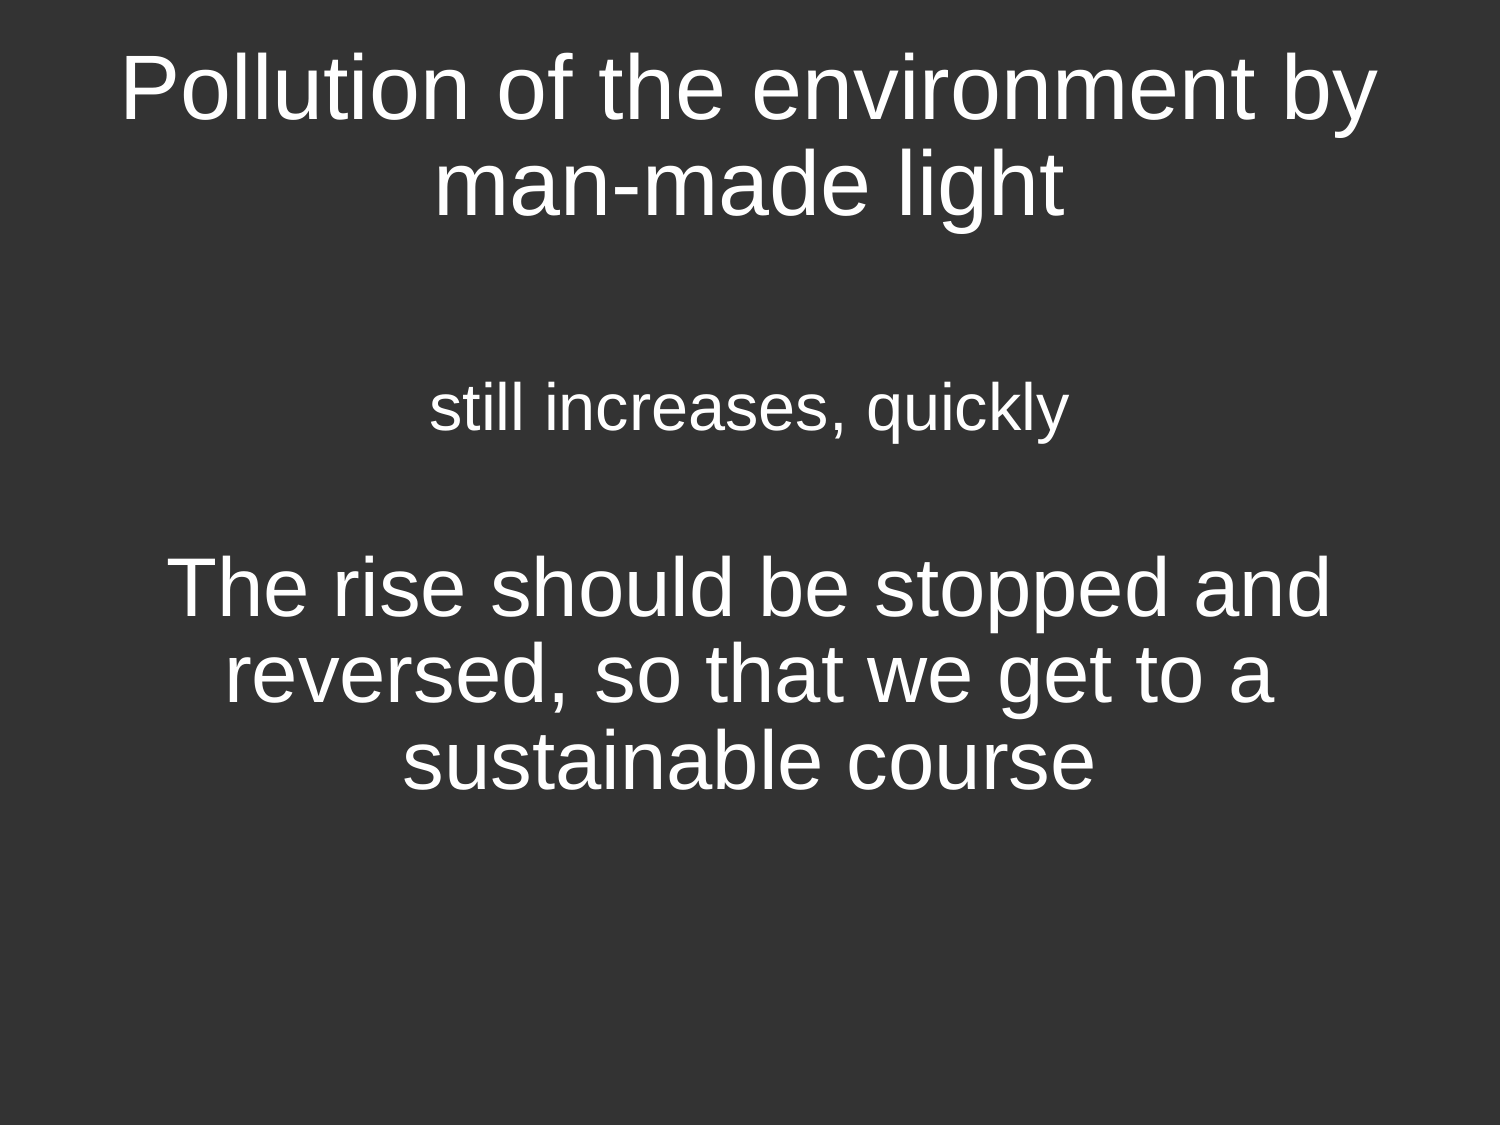

# Pollution of the environment by man-made light
still increases, quickly
The rise should be stopped and reversed, so that we get to a sustainable course